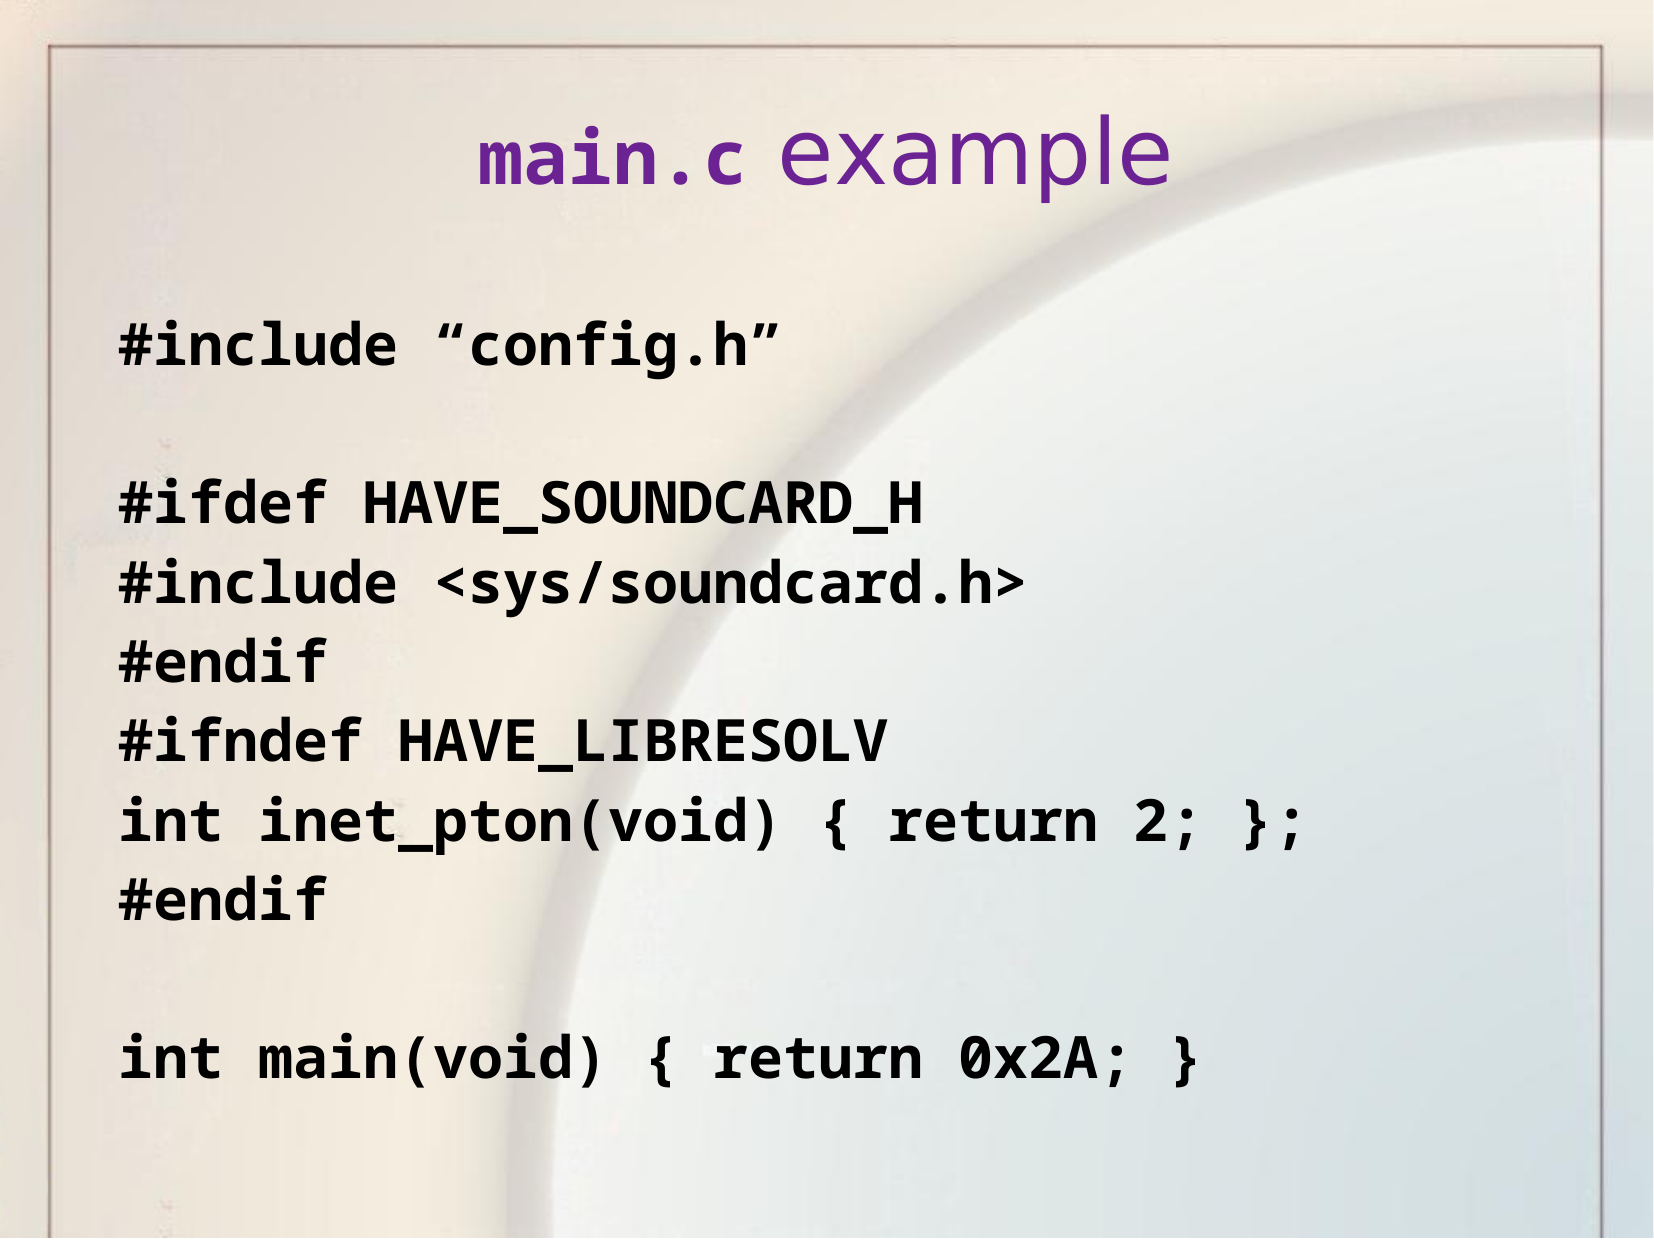

# main.c example
#include “config.h”
#ifdef HAVE_SOUNDCARD_H
#include <sys/soundcard.h>
#endif
#ifndef HAVE_LIBRESOLV
int inet_pton(void) { return 2; };
#endif
int main(void) { return 0x2A; }